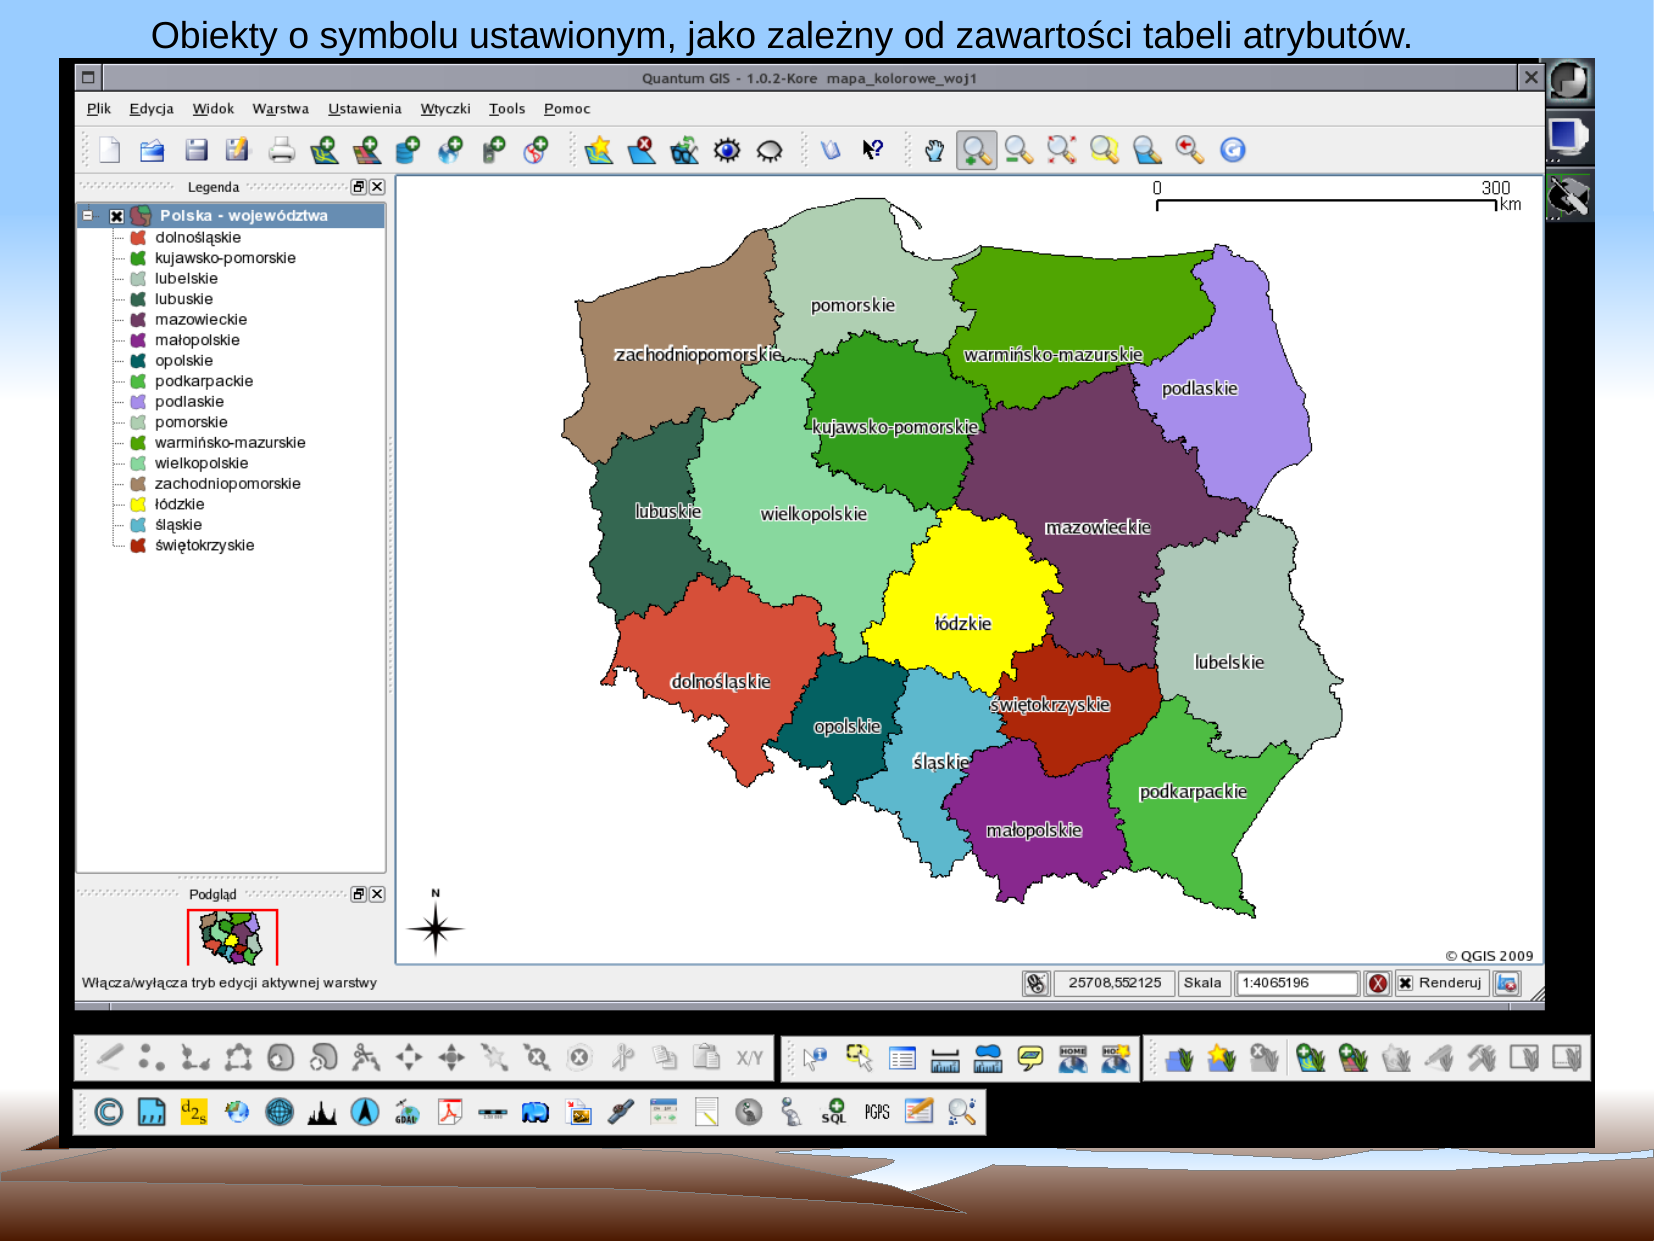

Obiekty o symbolu ustawionym, jako zależny od zawartości tabeli atrybutów.